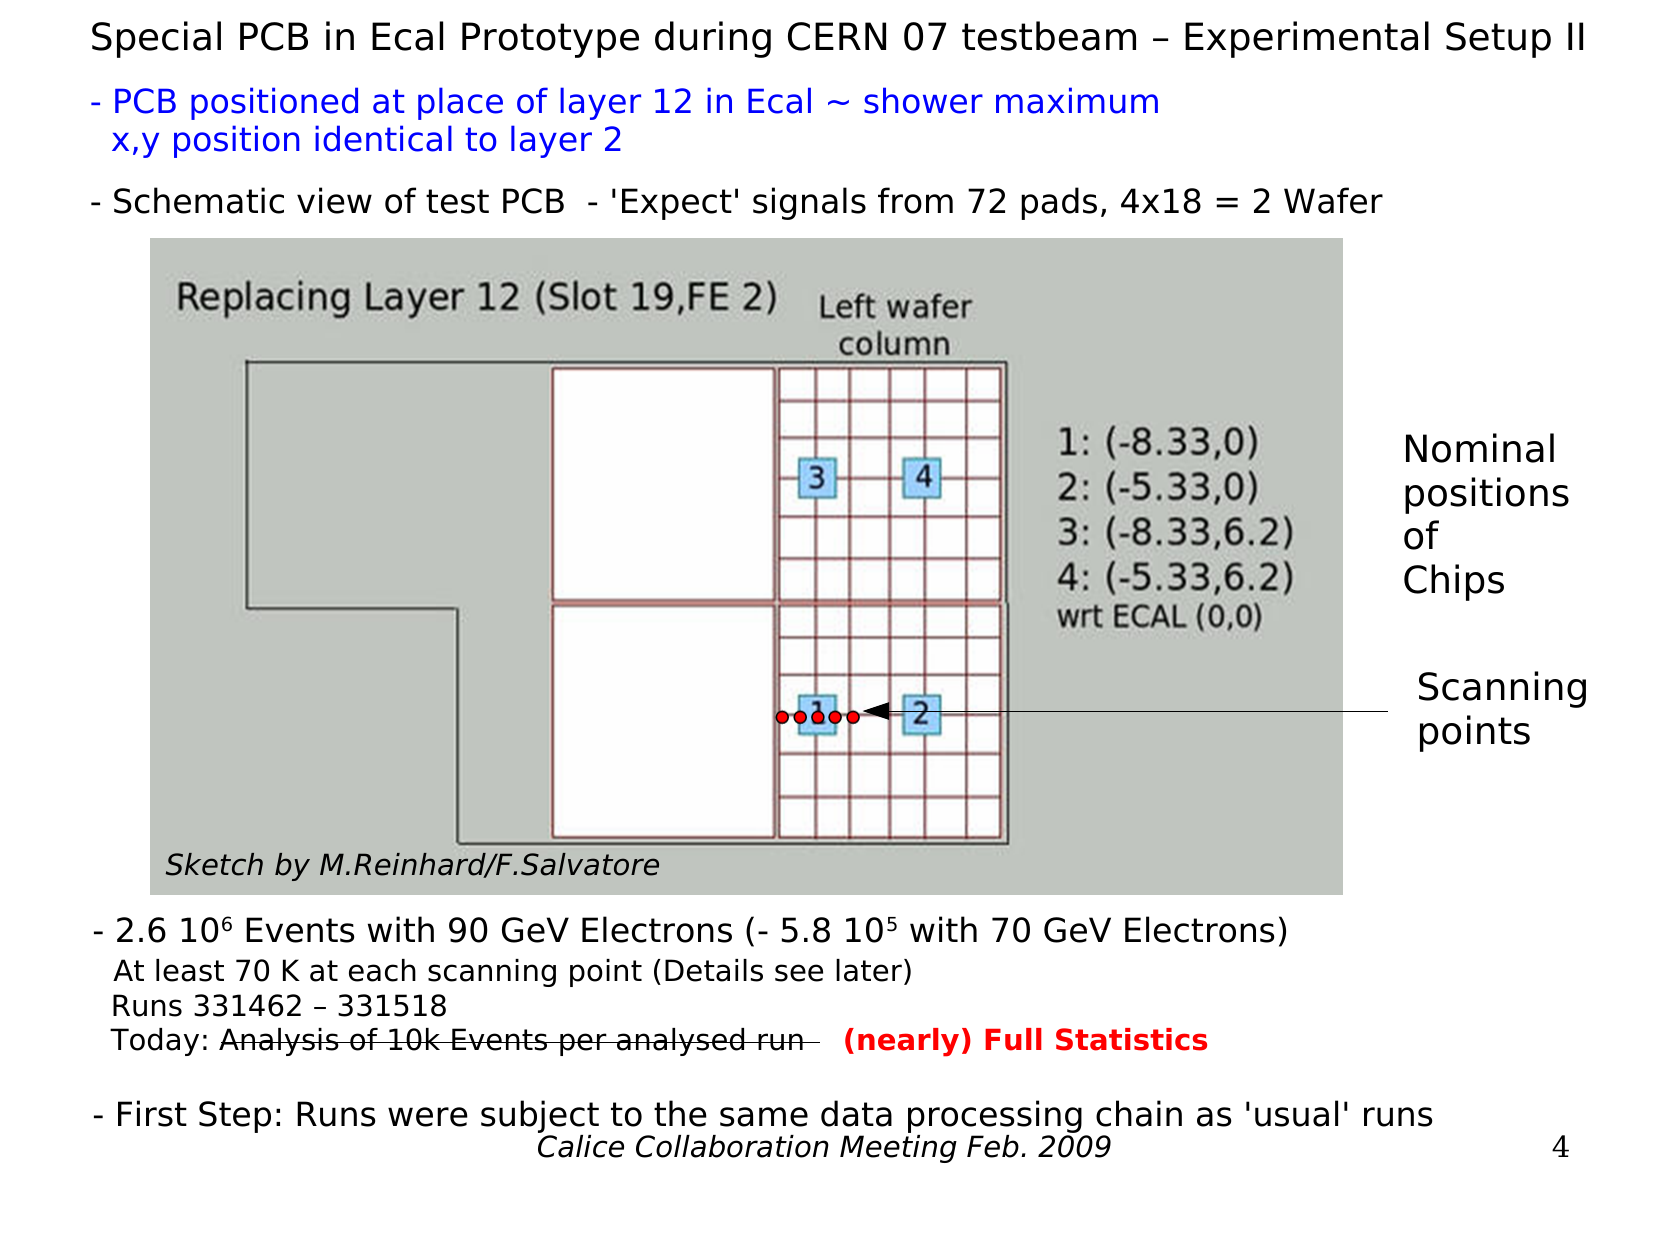

Special PCB in Ecal Prototype during CERN 07 testbeam – Experimental Setup II
- PCB positioned at place of layer 12 in Ecal ~ shower maximum
 x,y position identical to layer 2
- Schematic view of test PCB - 'Expect' signals from 72 pads, 4x18 = 2 Wafer
Nominal
positions
of
Chips
Scanning
points
Sketch by M.Reinhard/F.Salvatore
- 2.6 106 Events with 90 GeV Electrons (- 5.8 105 with 70 GeV Electrons)
 At least 70 K at each scanning point (Details see later)
 Runs 331462 – 331518
 Today: Analysis of 10k Events per analysed run (nearly) Full Statistics
- First Step: Runs were subject to the same data processing chain as 'usual' runs
4